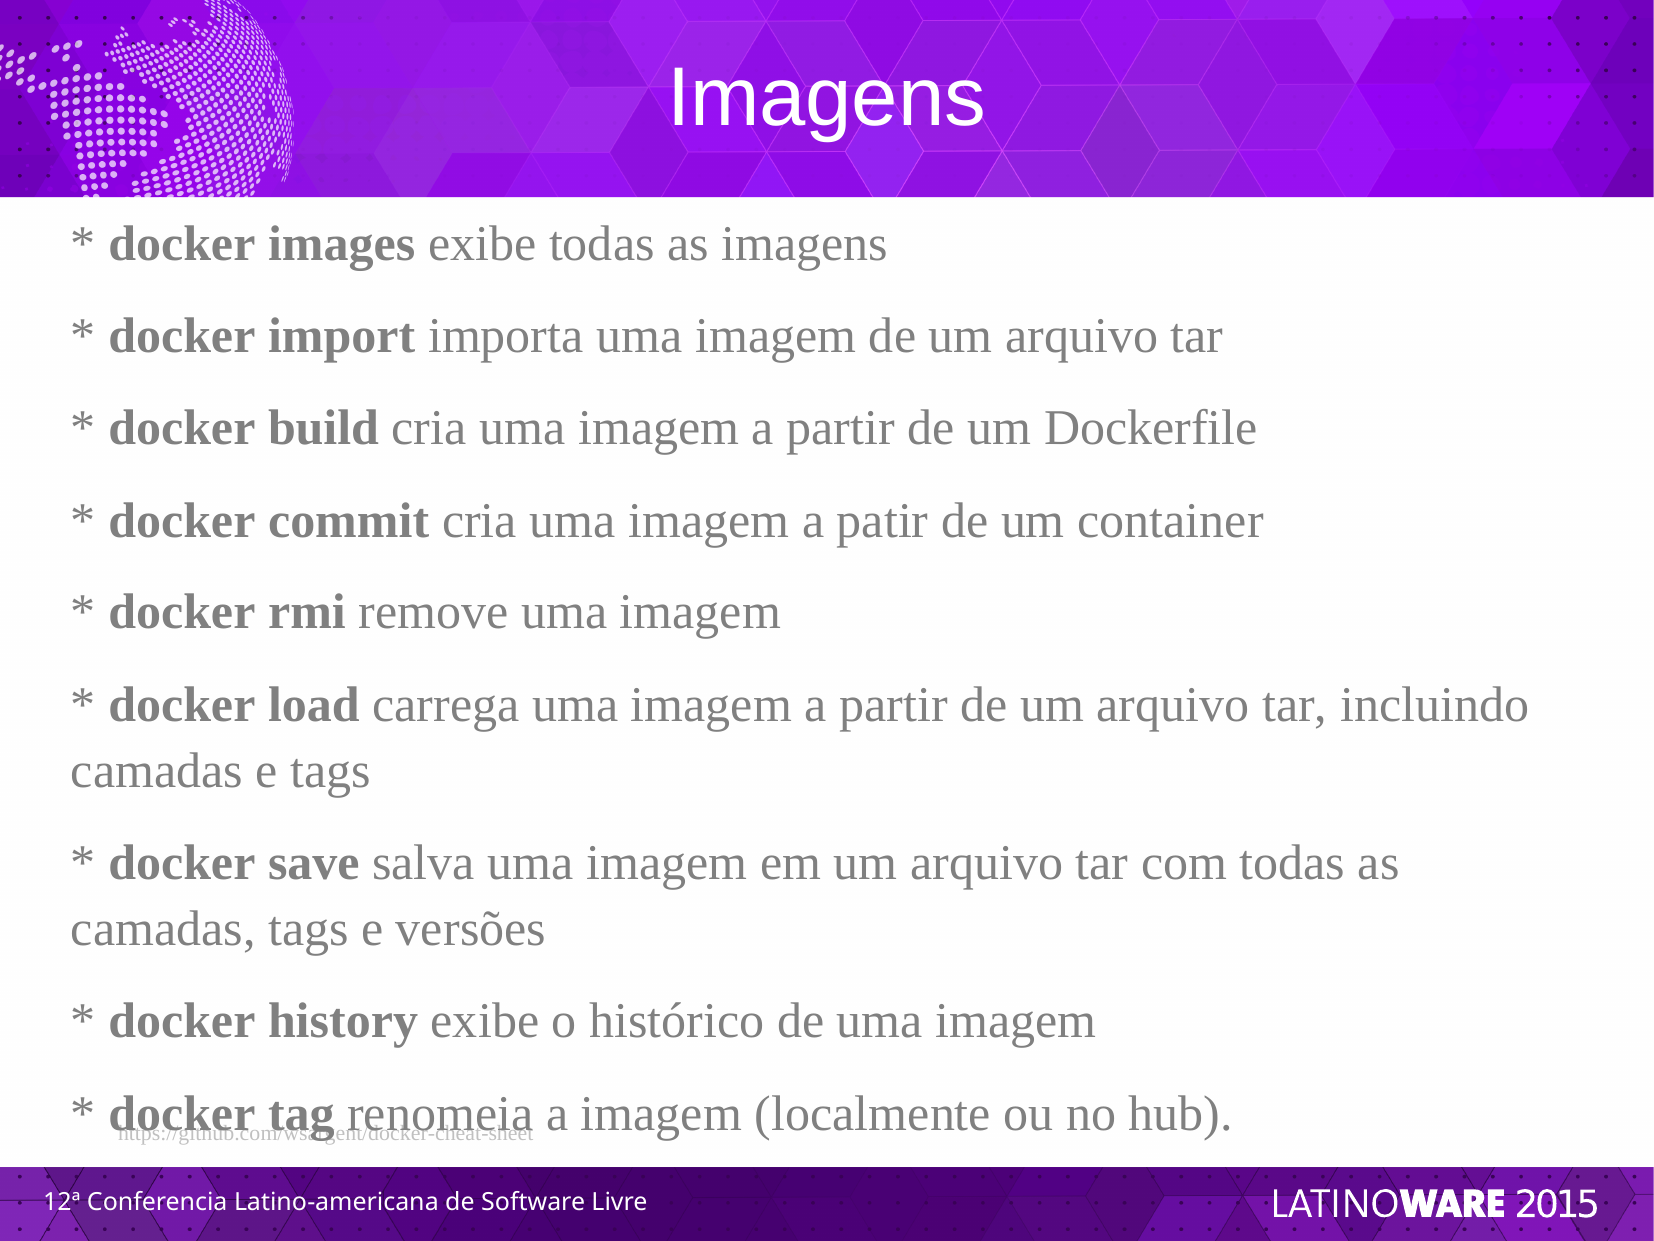

Imagens
* docker images exibe todas as imagens
* docker import importa uma imagem de um arquivo tar
* docker build cria uma imagem a partir de um Dockerfile
* docker commit cria uma imagem a patir de um container
* docker rmi remove uma imagem
* docker load carrega uma imagem a partir de um arquivo tar, incluindo camadas e tags
* docker save salva uma imagem em um arquivo tar com todas as camadas, tags e versões
* docker history exibe o histórico de uma imagem
* docker tag renomeia a imagem (localmente ou no hub).
https://github.com/wsargent/docker-cheat-sheet
12ª Conferencia Latino-americana de Software Livre